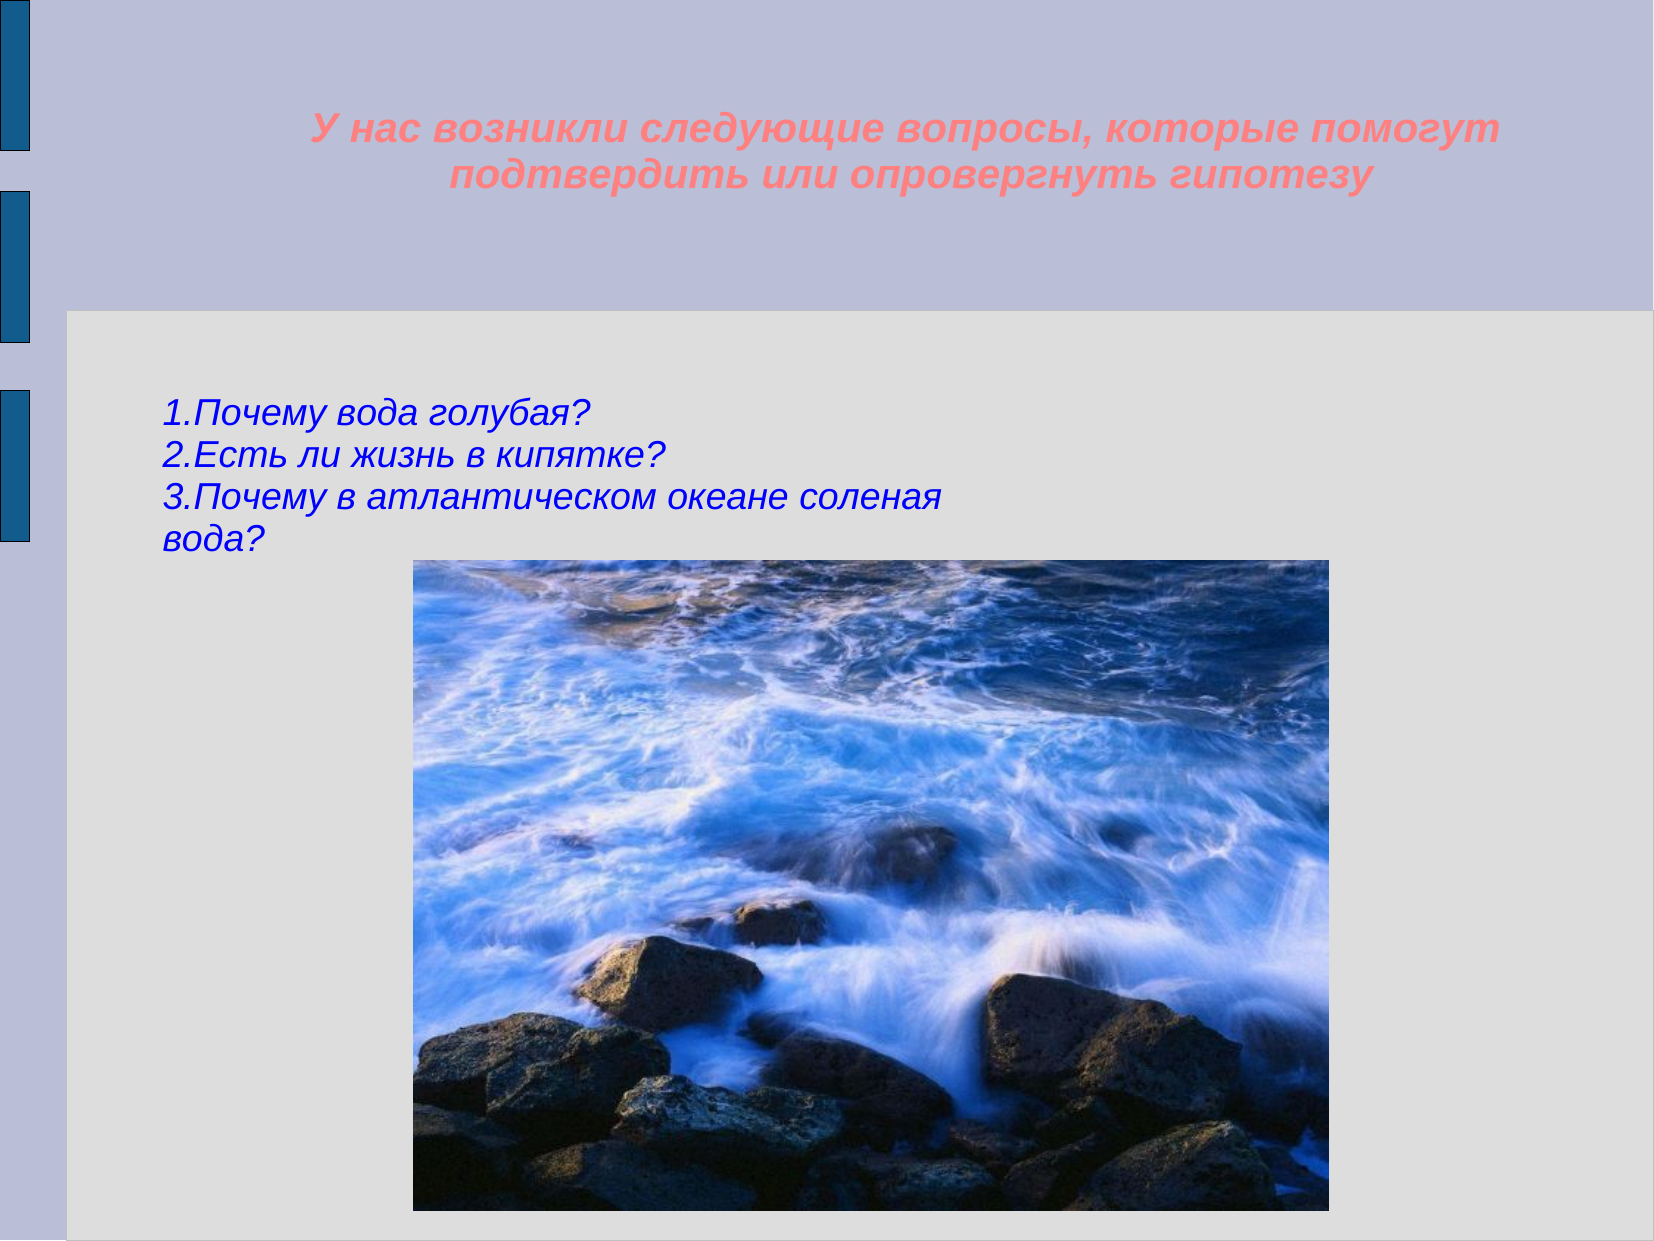

У нас возникли следующие вопросы, которые помогут
подтвердить или опровергнуть гипотезу
1.Почему вода голубая?
2.Есть ли жизнь в кипятке?
3.Почему в атлантическом океане соленая вода?